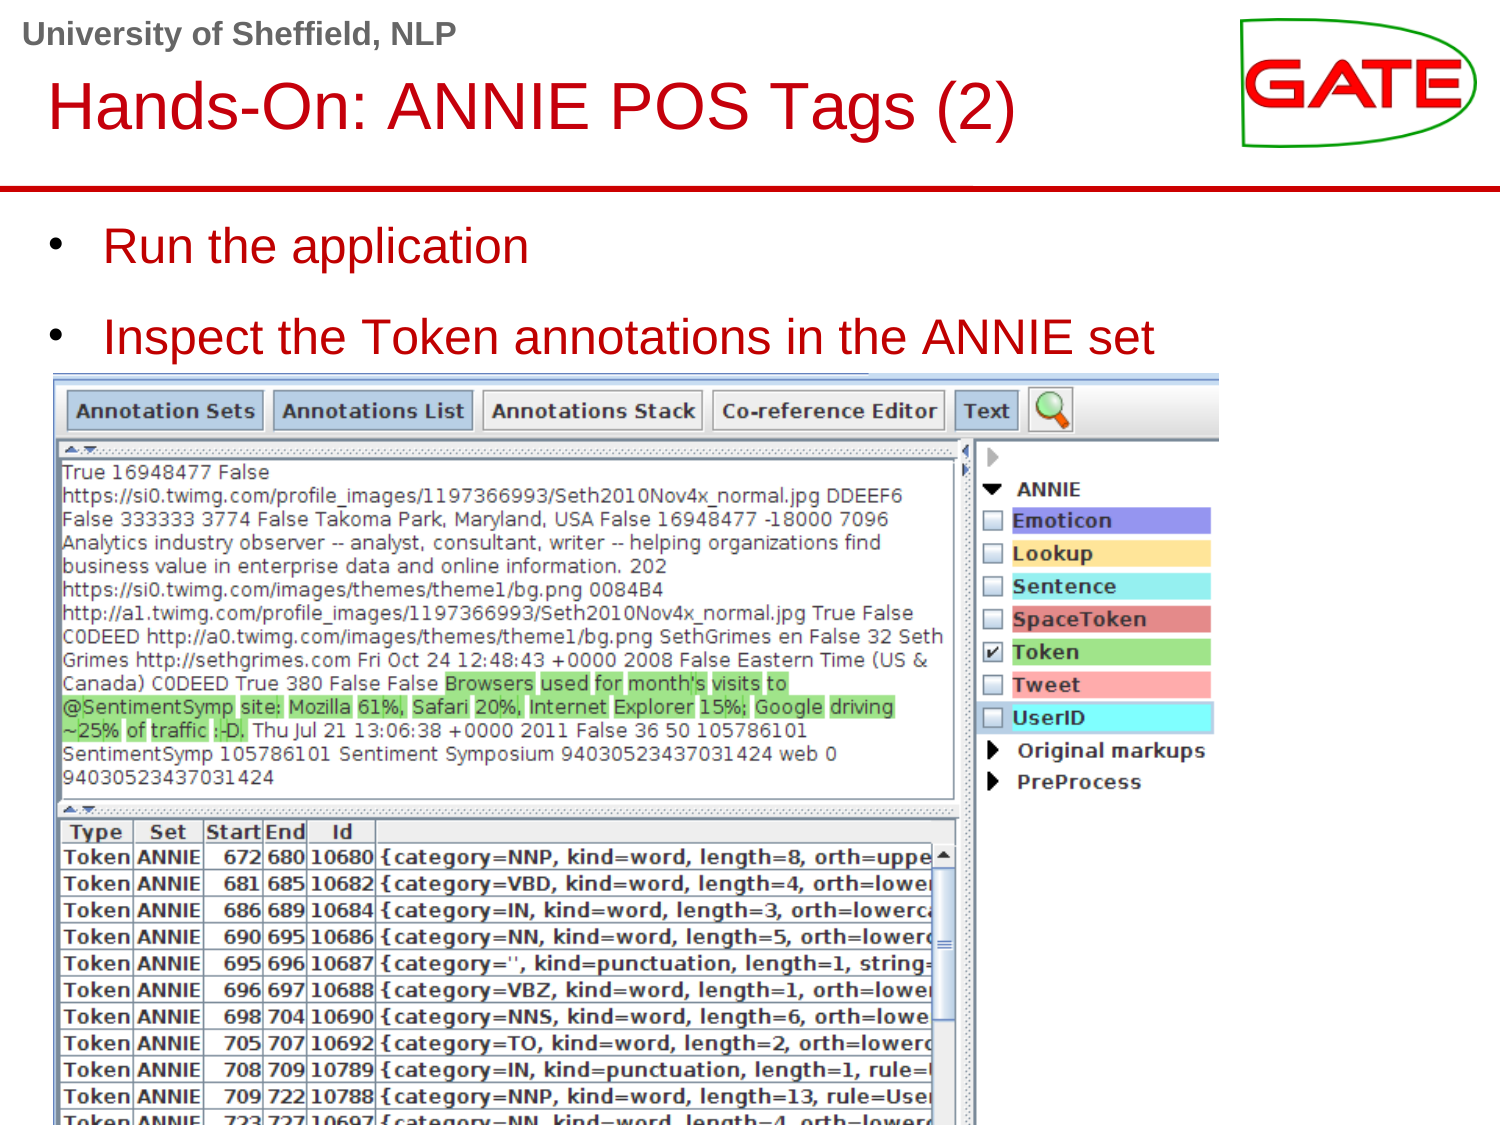

Hands-On: ANNIE POS Tags (2)
Run the application
Inspect the Token annotations in the ANNIE set